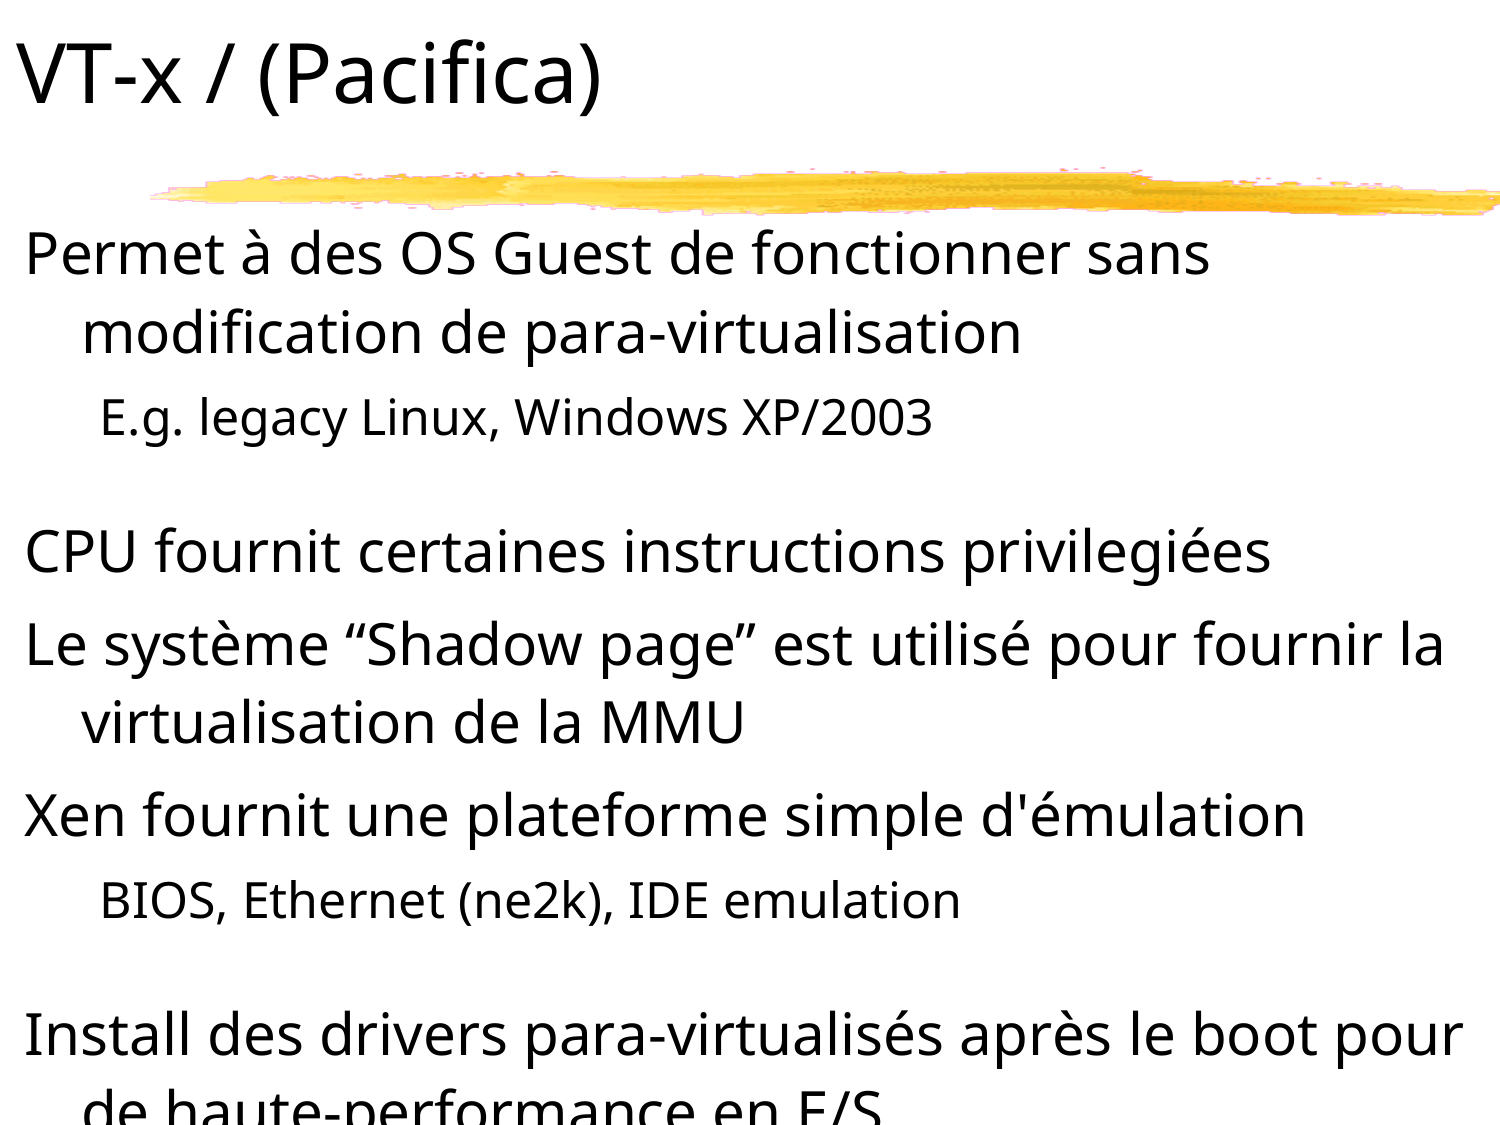

# VT-x / (Pacifica)
Permet à des OS Guest de fonctionner sans modification de para-virtualisation
E.g. legacy Linux, Windows XP/2003
CPU fournit certaines instructions privilegiées
Le système “Shadow page” est utilisé pour fournir la virtualisation de la MMU
Xen fournit une plateforme simple d'émulation
BIOS, Ethernet (ne2k), IDE emulation
Install des drivers para-virtualisés après le boot pour de haute-performance en E/S